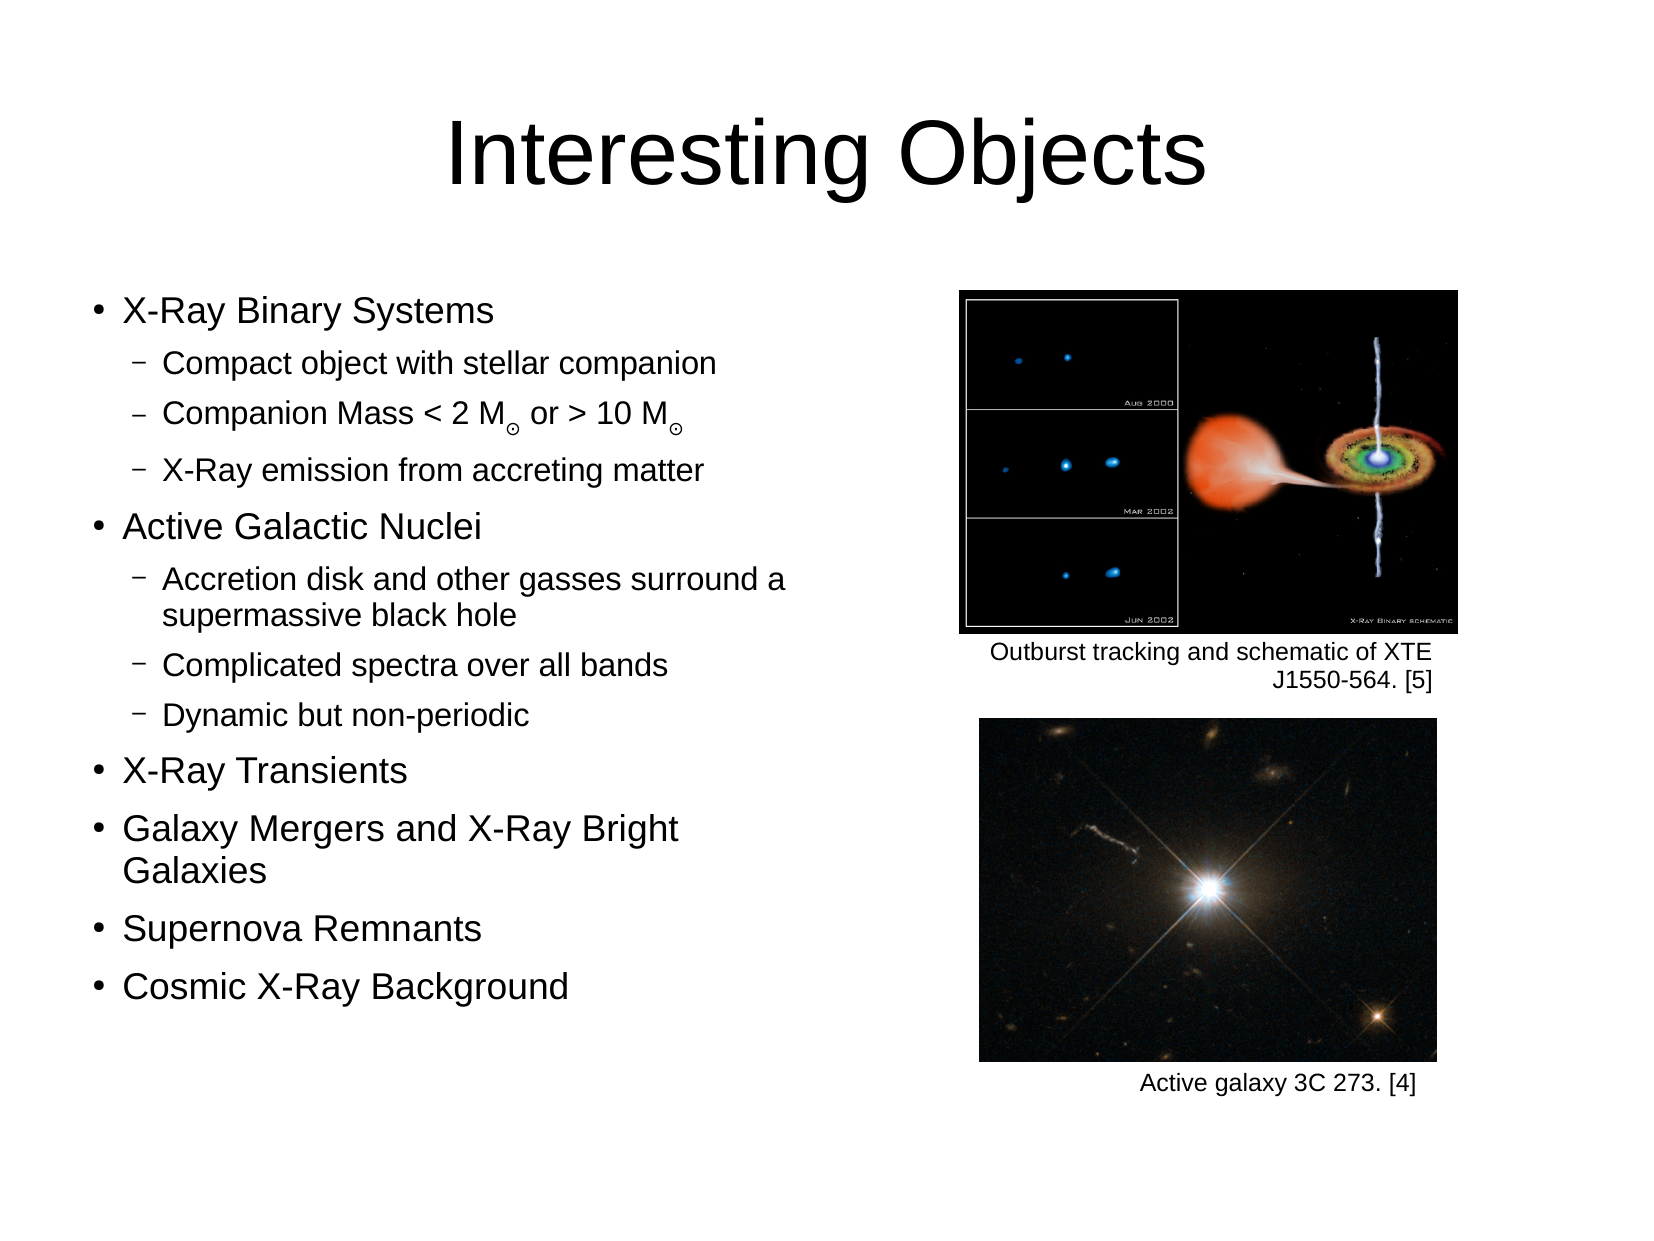

# Interesting Objects
X-Ray Binary Systems
Compact object with stellar companion
Companion Mass < 2 M⊙ or > 10 M⊙
X-Ray emission from accreting matter
Active Galactic Nuclei
Accretion disk and other gasses surround a supermassive black hole
Complicated spectra over all bands
Dynamic but non-periodic
X-Ray Transients
Galaxy Mergers and X-Ray Bright Galaxies
Supernova Remnants
Cosmic X-Ray Background
Outburst tracking and schematic of XTE J1550-564. [5]
Active galaxy 3C 273. [4]